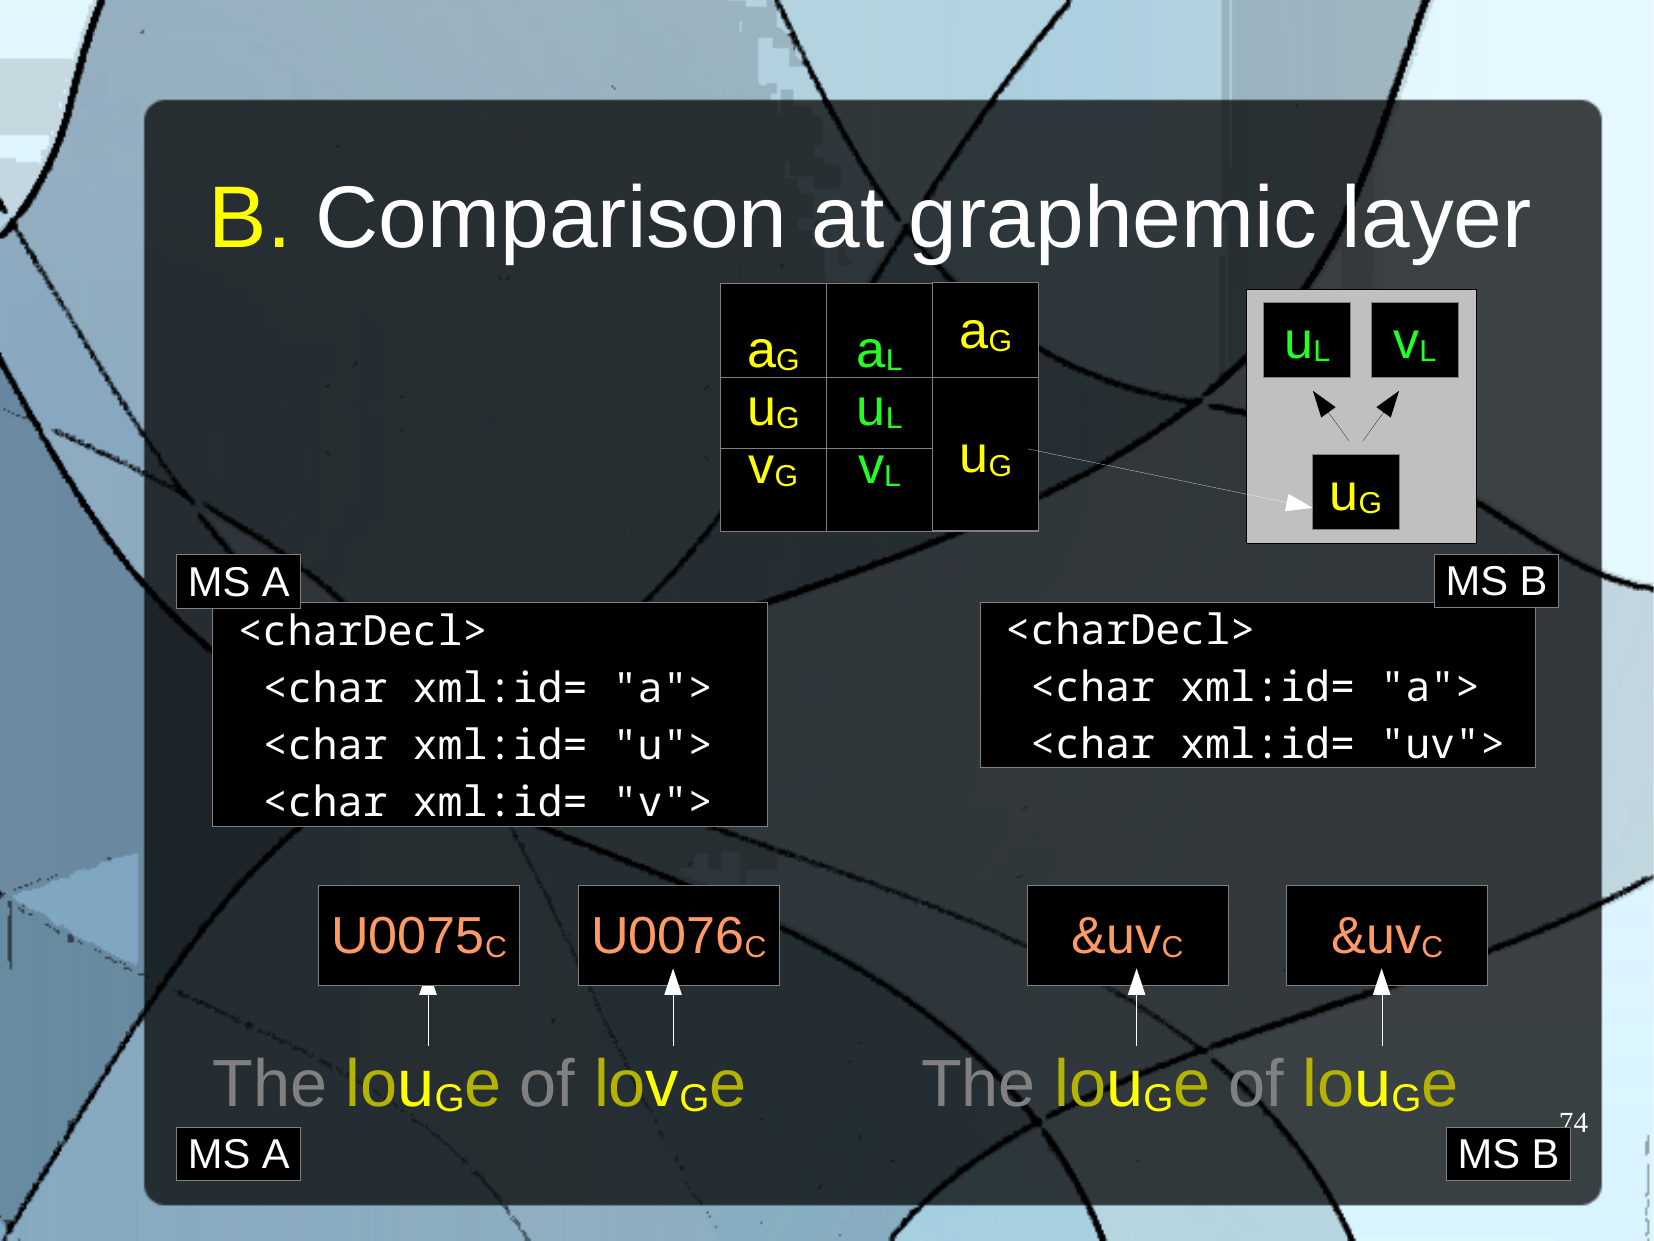

# B. Comparison at graphemic layer
aG
aG
uG
vG
aL
uL
vL
vL
uL
uG
uG
MS B
MS A
 <charDecl>
 <char xml:id= "a">
 <char xml:id= "u">
 <char xml:id= "v">
 <charDecl>
 <char xml:id= "a">
 <char xml:id= "uv">
&uvC
U0076C
&uvC
U0075C
The louGe of lovGe		The louGe of louGe
74
MS A
MS B